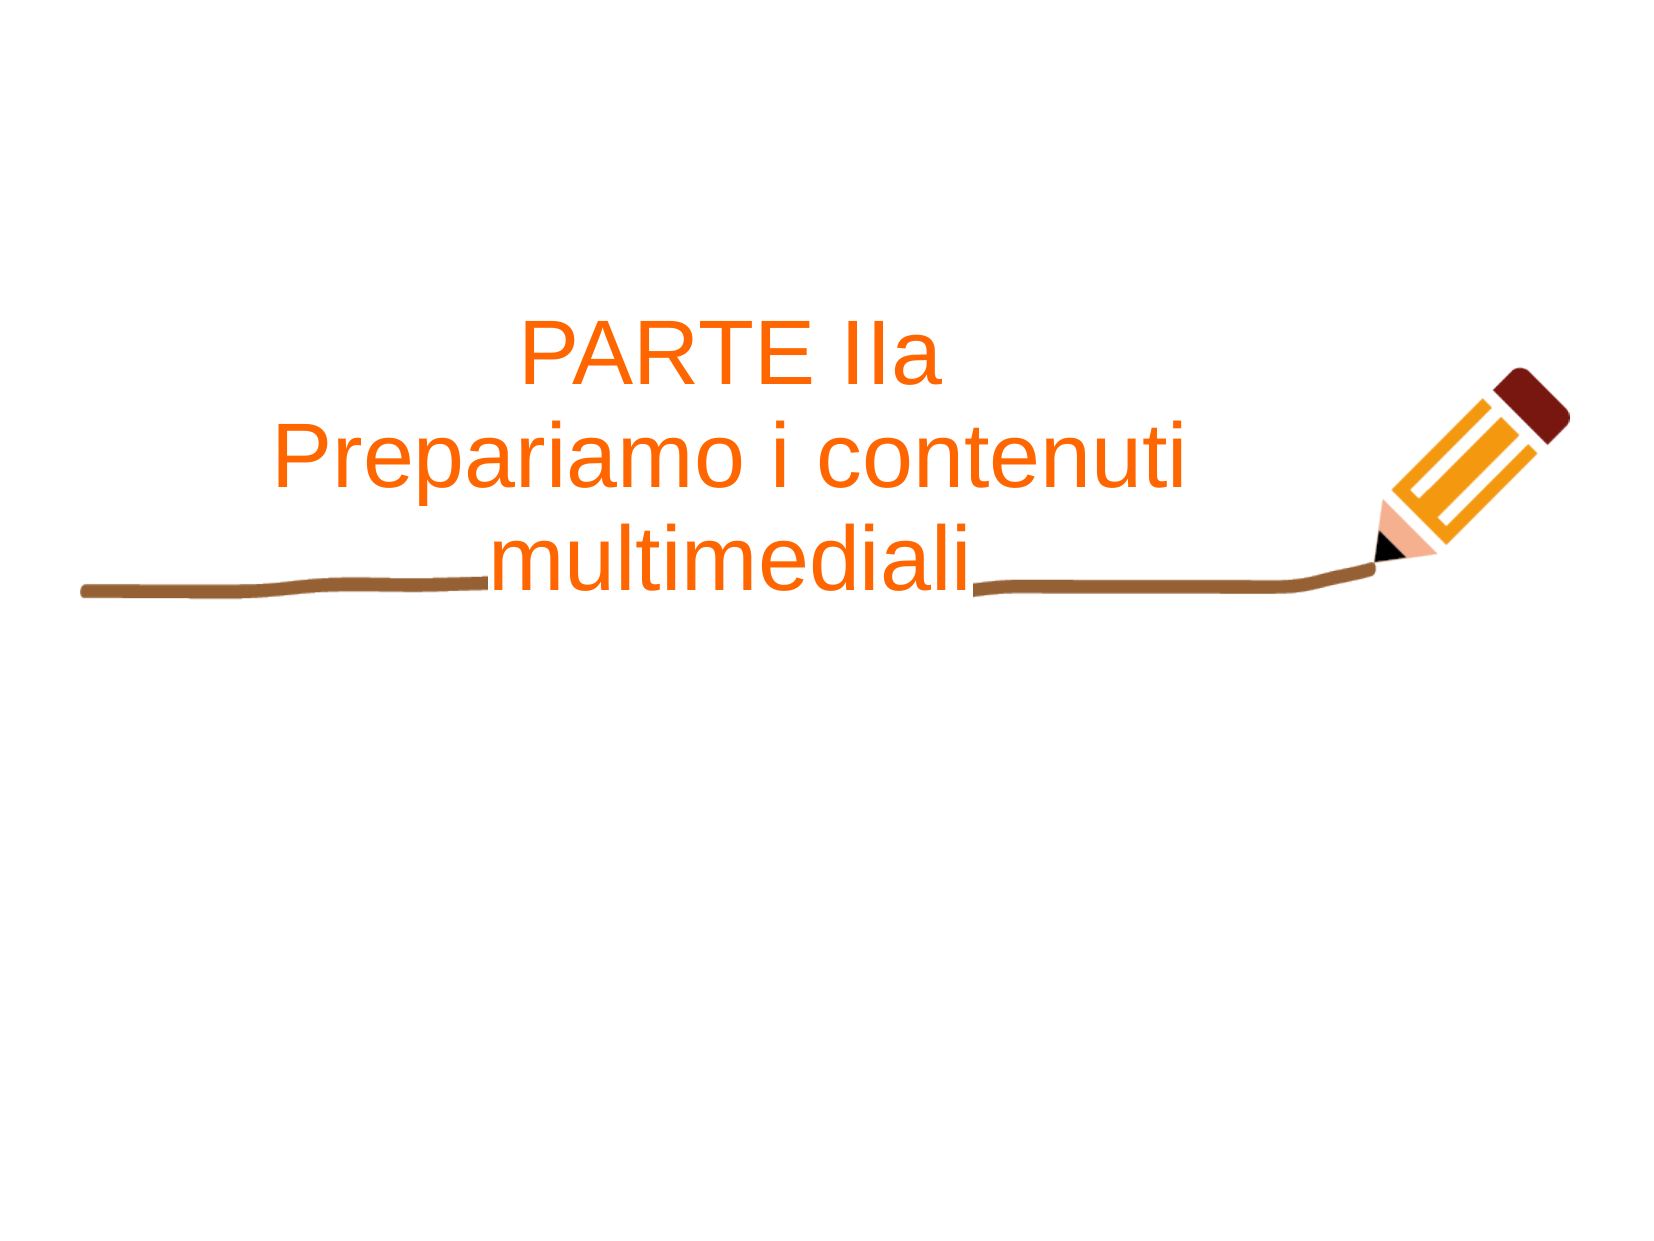

# PARTE IIa Prepariamo i contenuti multimediali